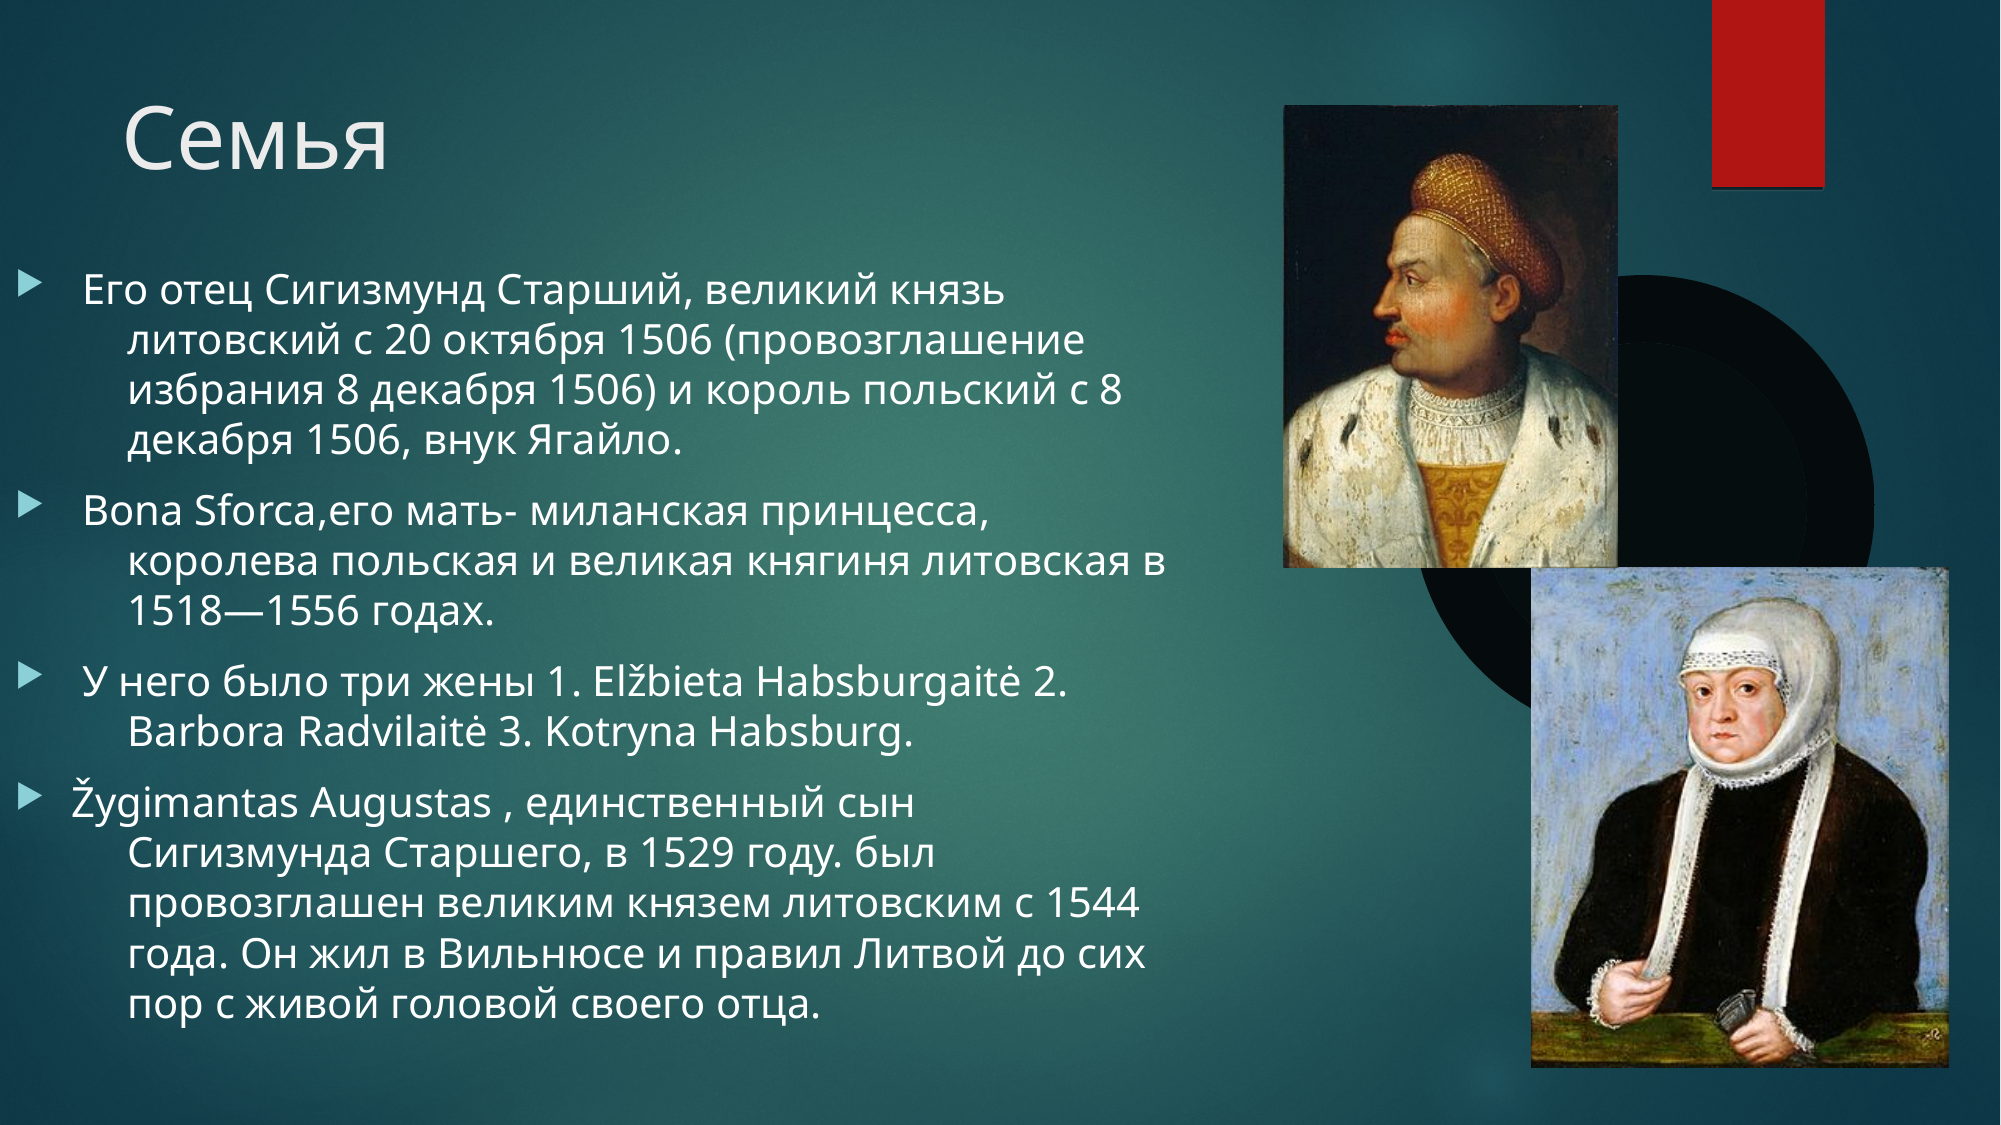

Cемья
# Его отец Сигизмунд Старший, великий князь литовский с 20 октября 1506 (провозглашение избрания 8 декабря 1506) и король польский с 8 декабря 1506, внук Ягайло.
 Bona Sforca,его мать- миланская принцесса, королева польская и великая княгиня литовская в 1518—1556 годах.
 У него было три жены 1. Elžbieta Habsburgaitė 2. Barbora Radvilaitė 3. Kotryna Habsburg.
Žygimantas Augustas , единственный сын Сигизмунда Старшего, в 1529 году. был провозглашен великим князем литовским с 1544 года. Он жил в Вильнюсе и правил Литвой до сих пор с живой головой своего отца.